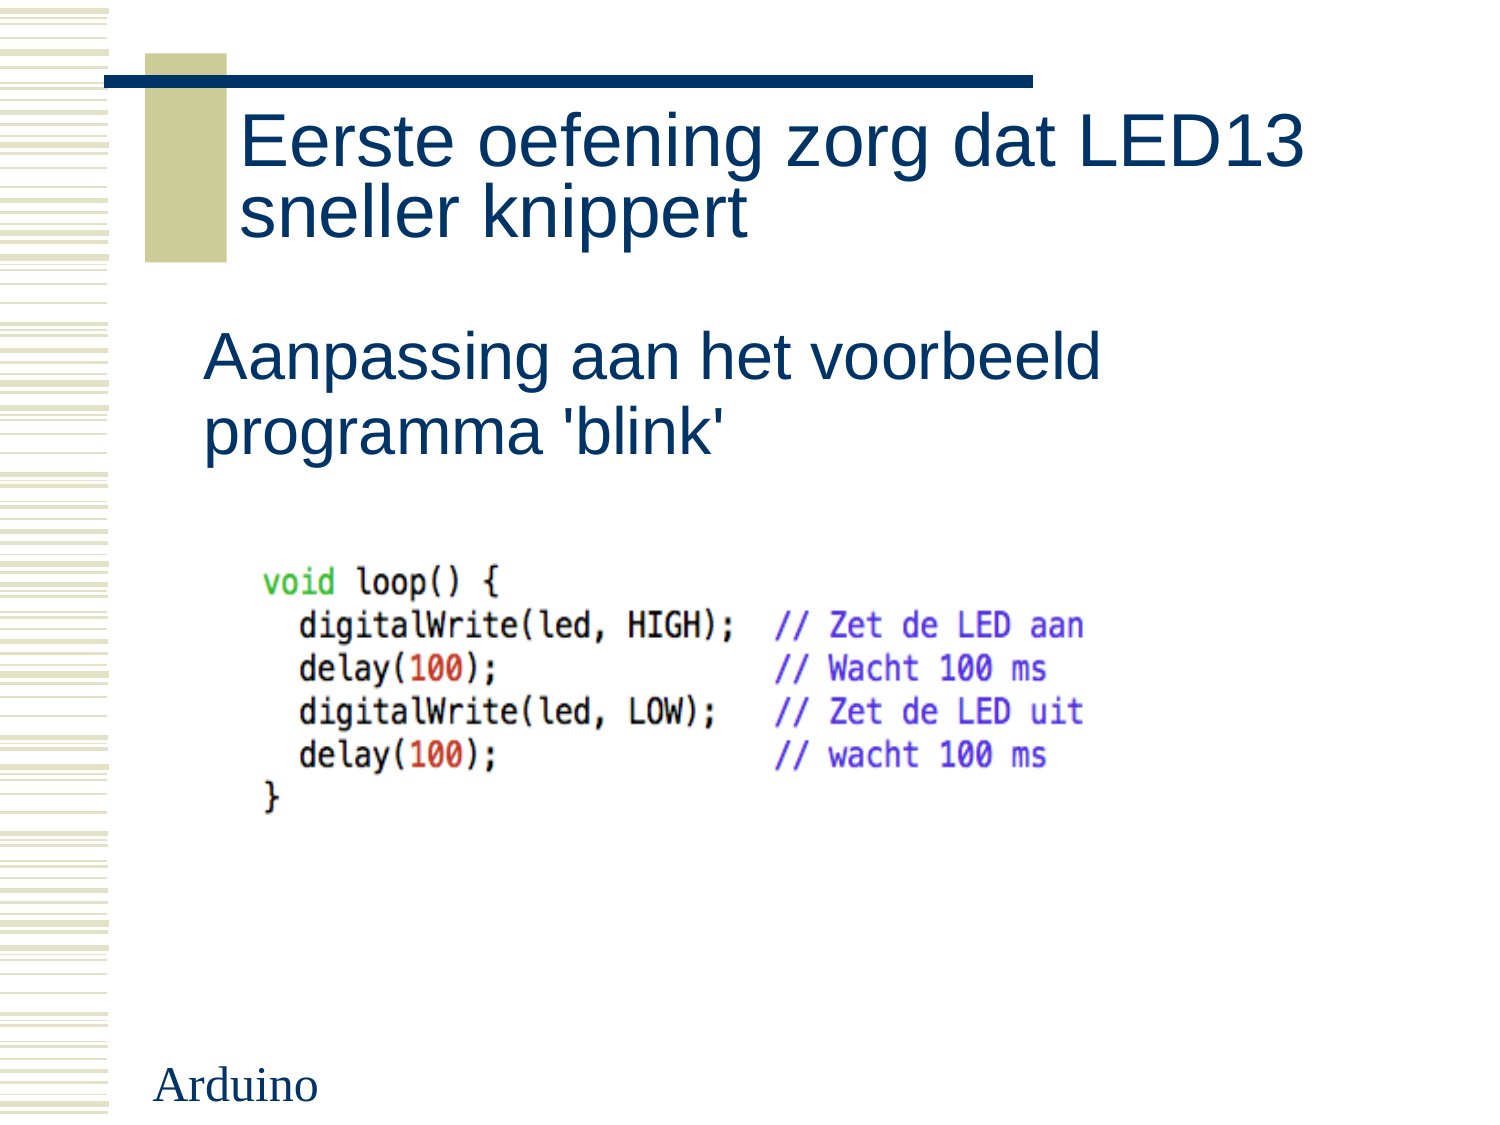

# Eerste oefening zorg dat LED13 sneller knippert
Aanpassing aan het voorbeeld programma 'blink'
Arduino